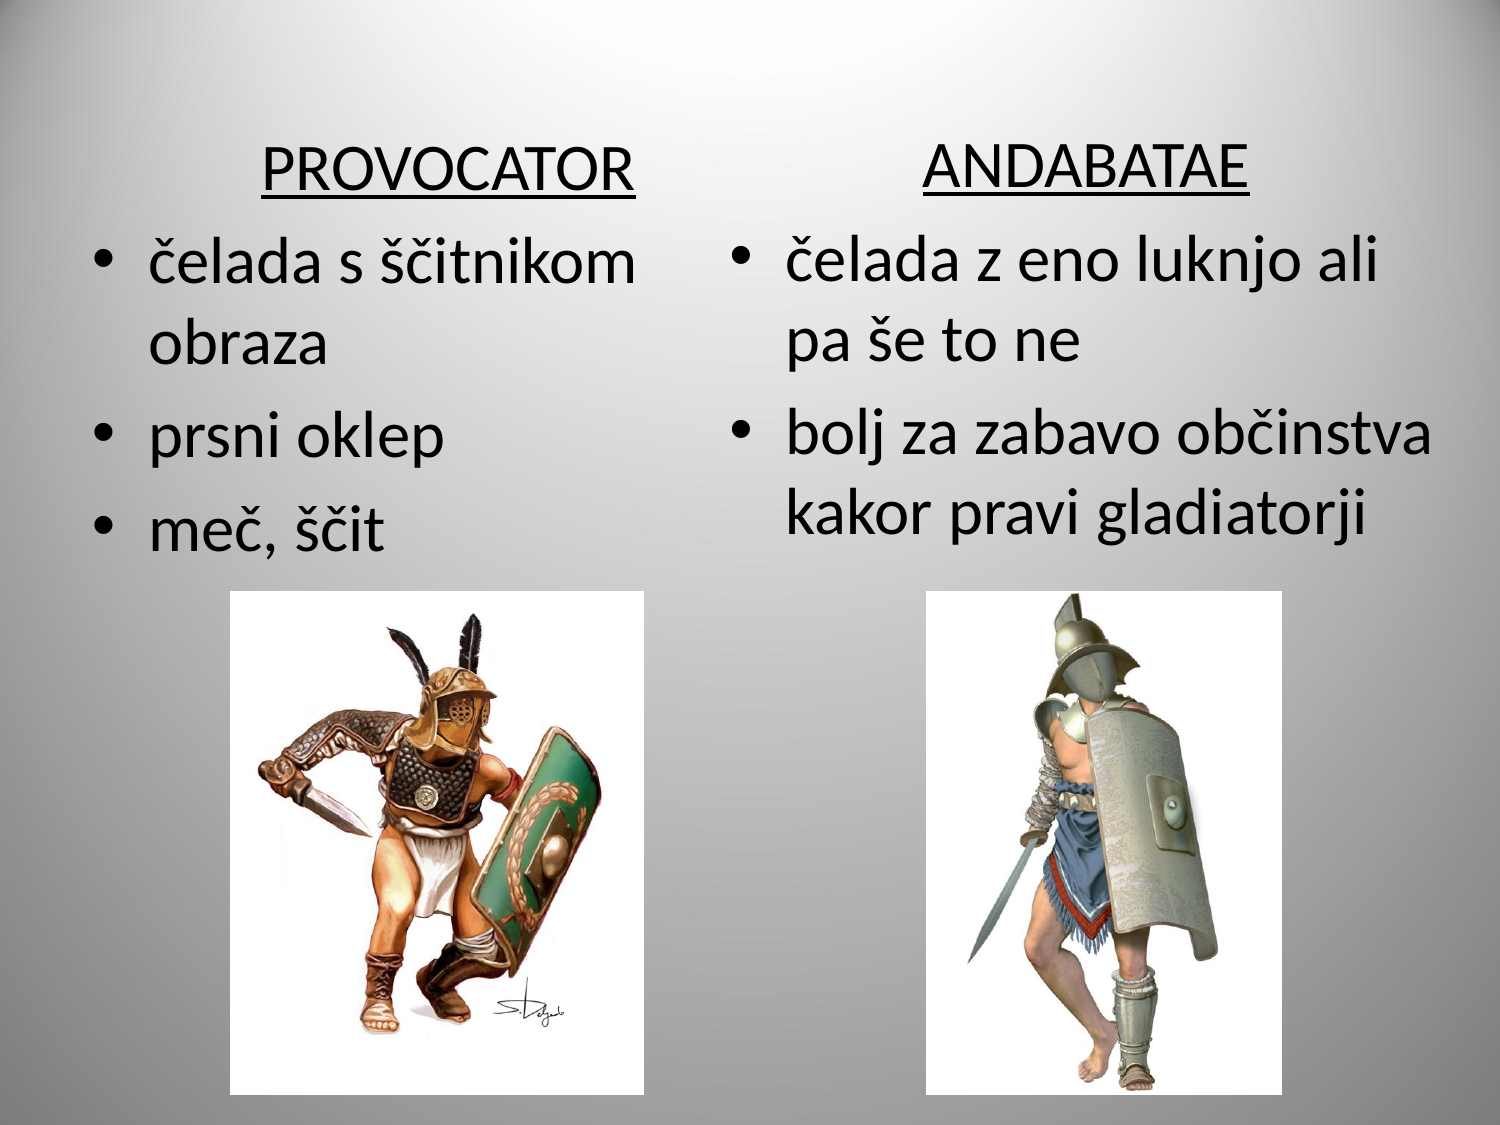

ANDABATAE
čelada z eno luknjo ali pa še to ne
bolj za zabavo občinstva kakor pravi gladiatorji
# PROVOCATOR
čelada s ščitnikom obraza
prsni oklep
meč, ščit